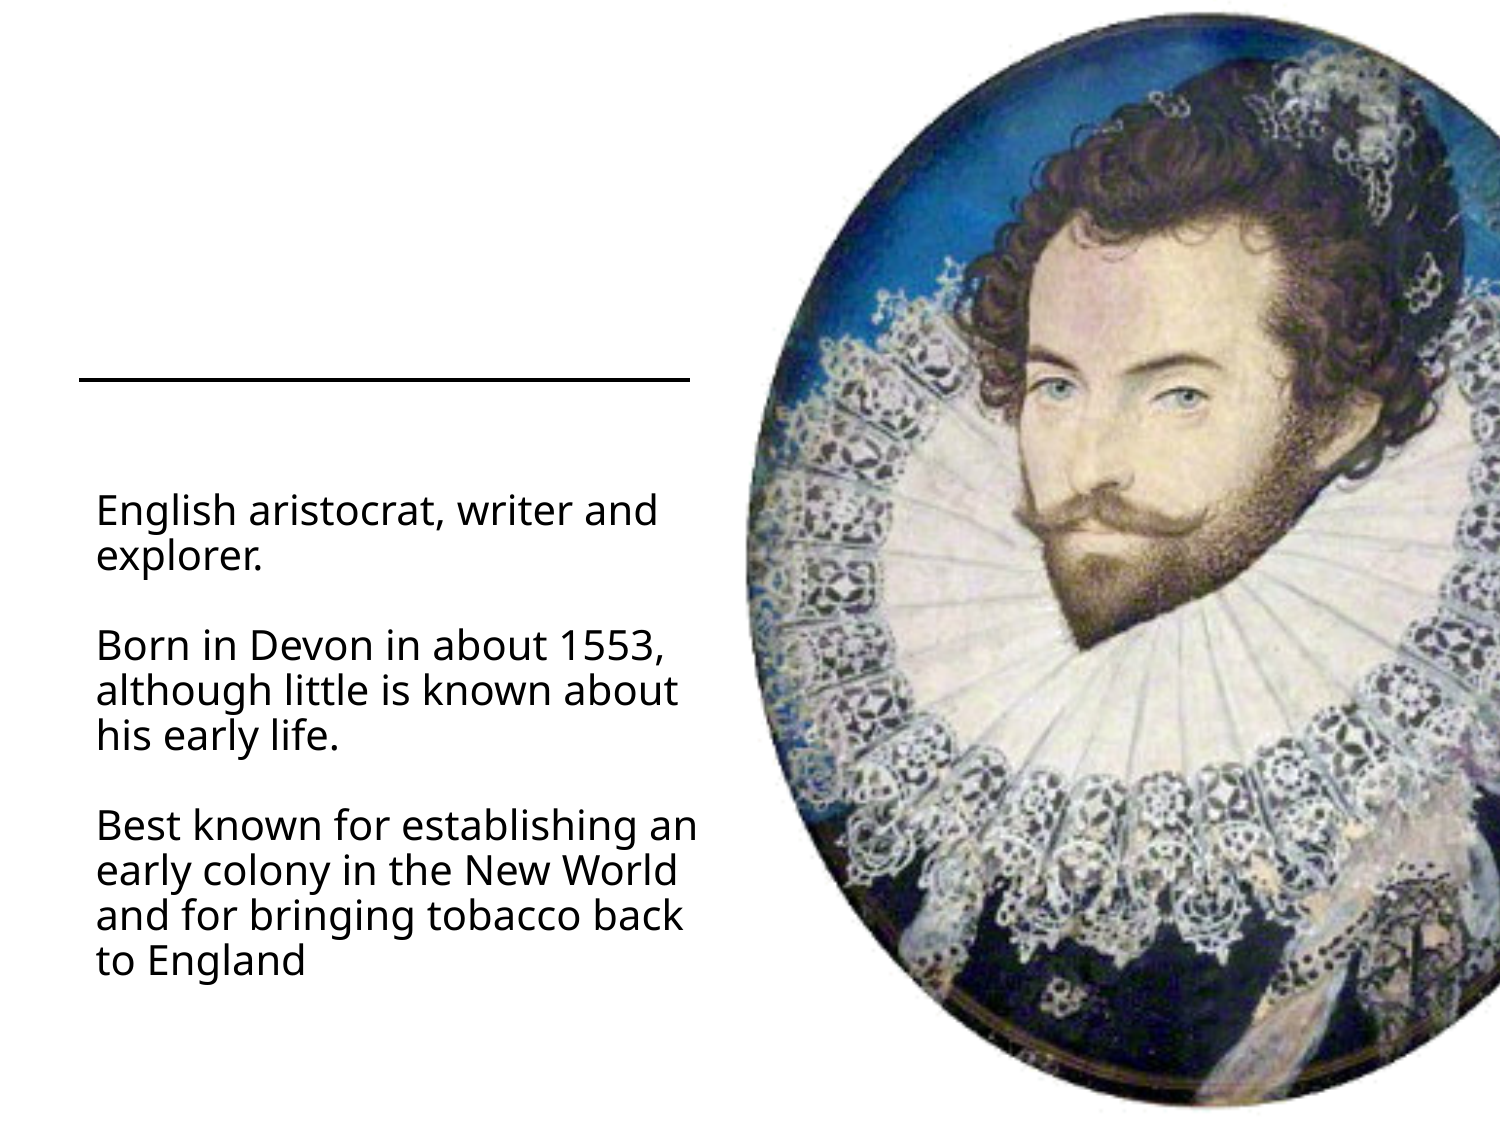

# English aristocrat, writer and explorer. Born in Devon in about 1553, although little is known about his early life.
Best known for establishing an early colony in the New World and for bringing tobacco back to England